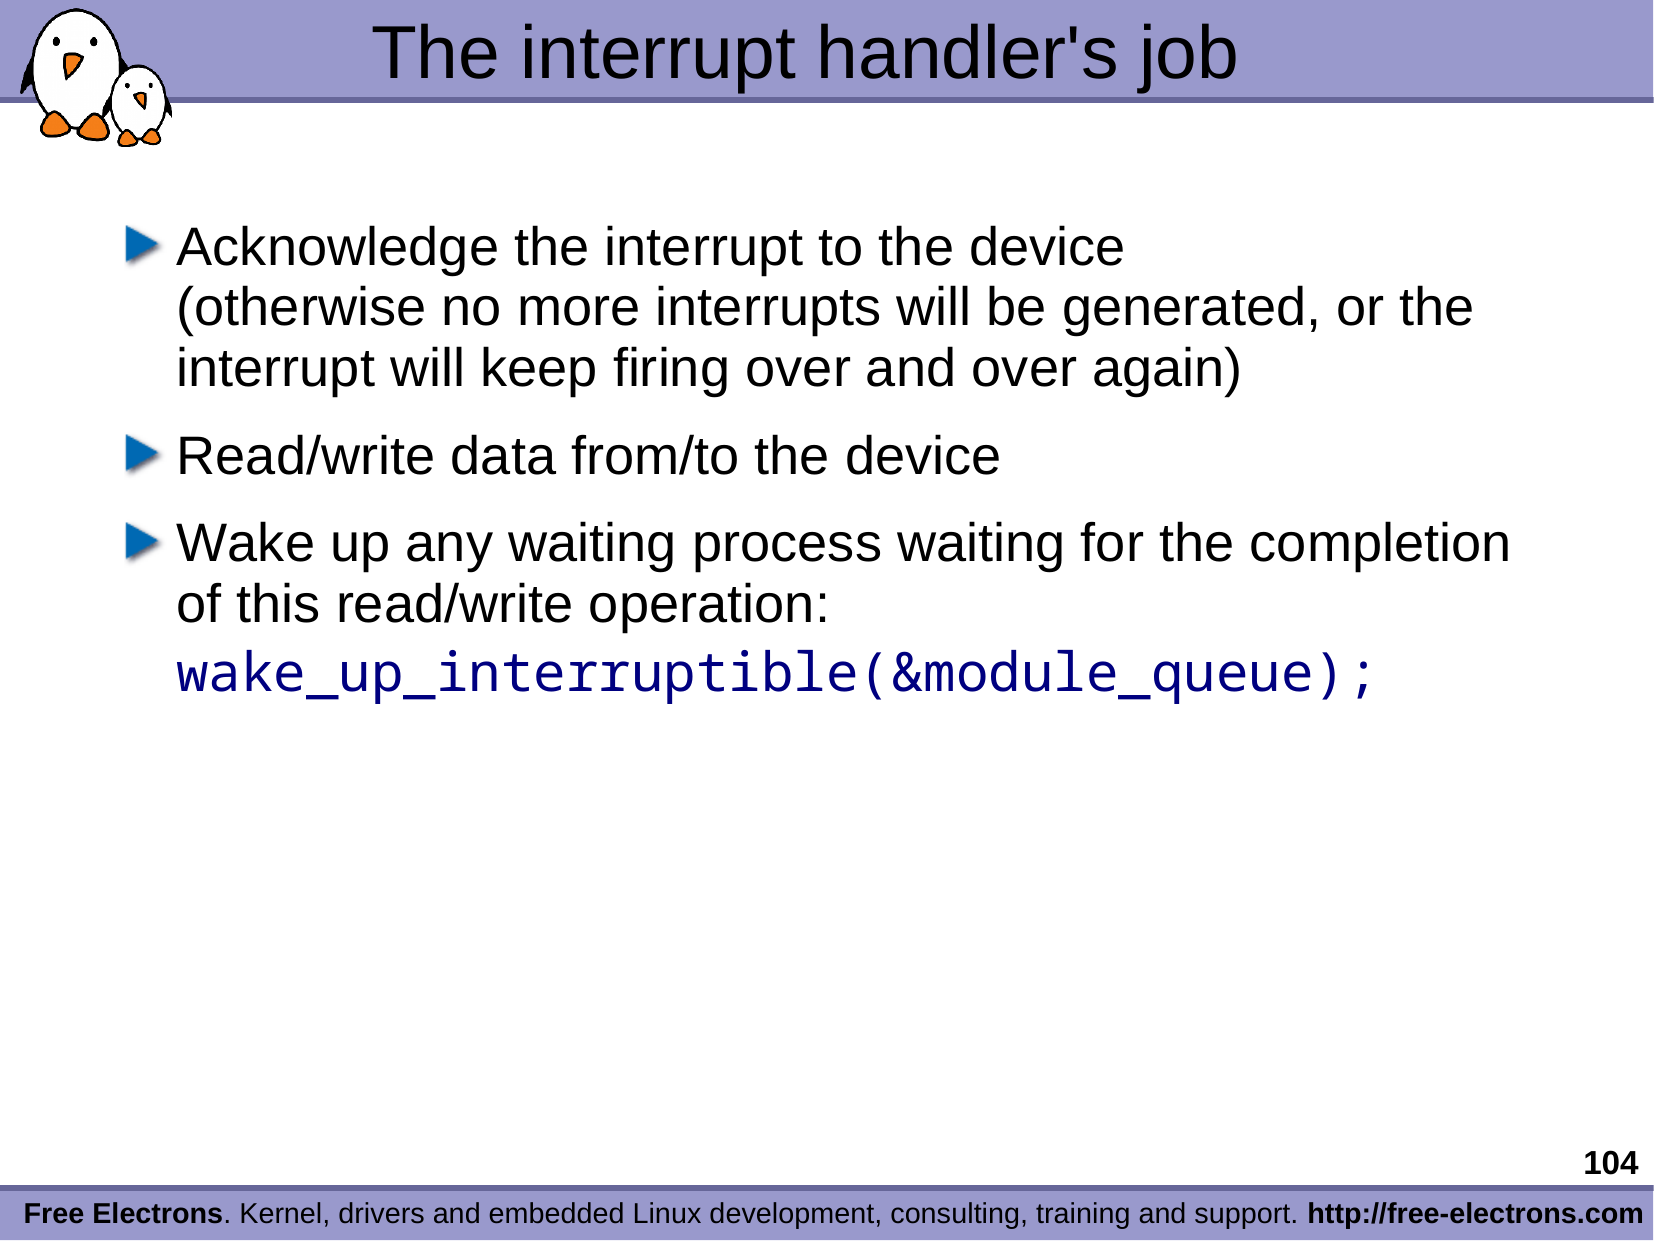

# The interrupt handler's job
Acknowledge the interrupt to the device
(otherwise no more interrupts will be generated, or the interrupt will keep firing over and over again)
Read/write data from/to the device
Wake up any waiting process waiting for the completion of this read/write operation:
wake_up_interruptible(&module_queue);